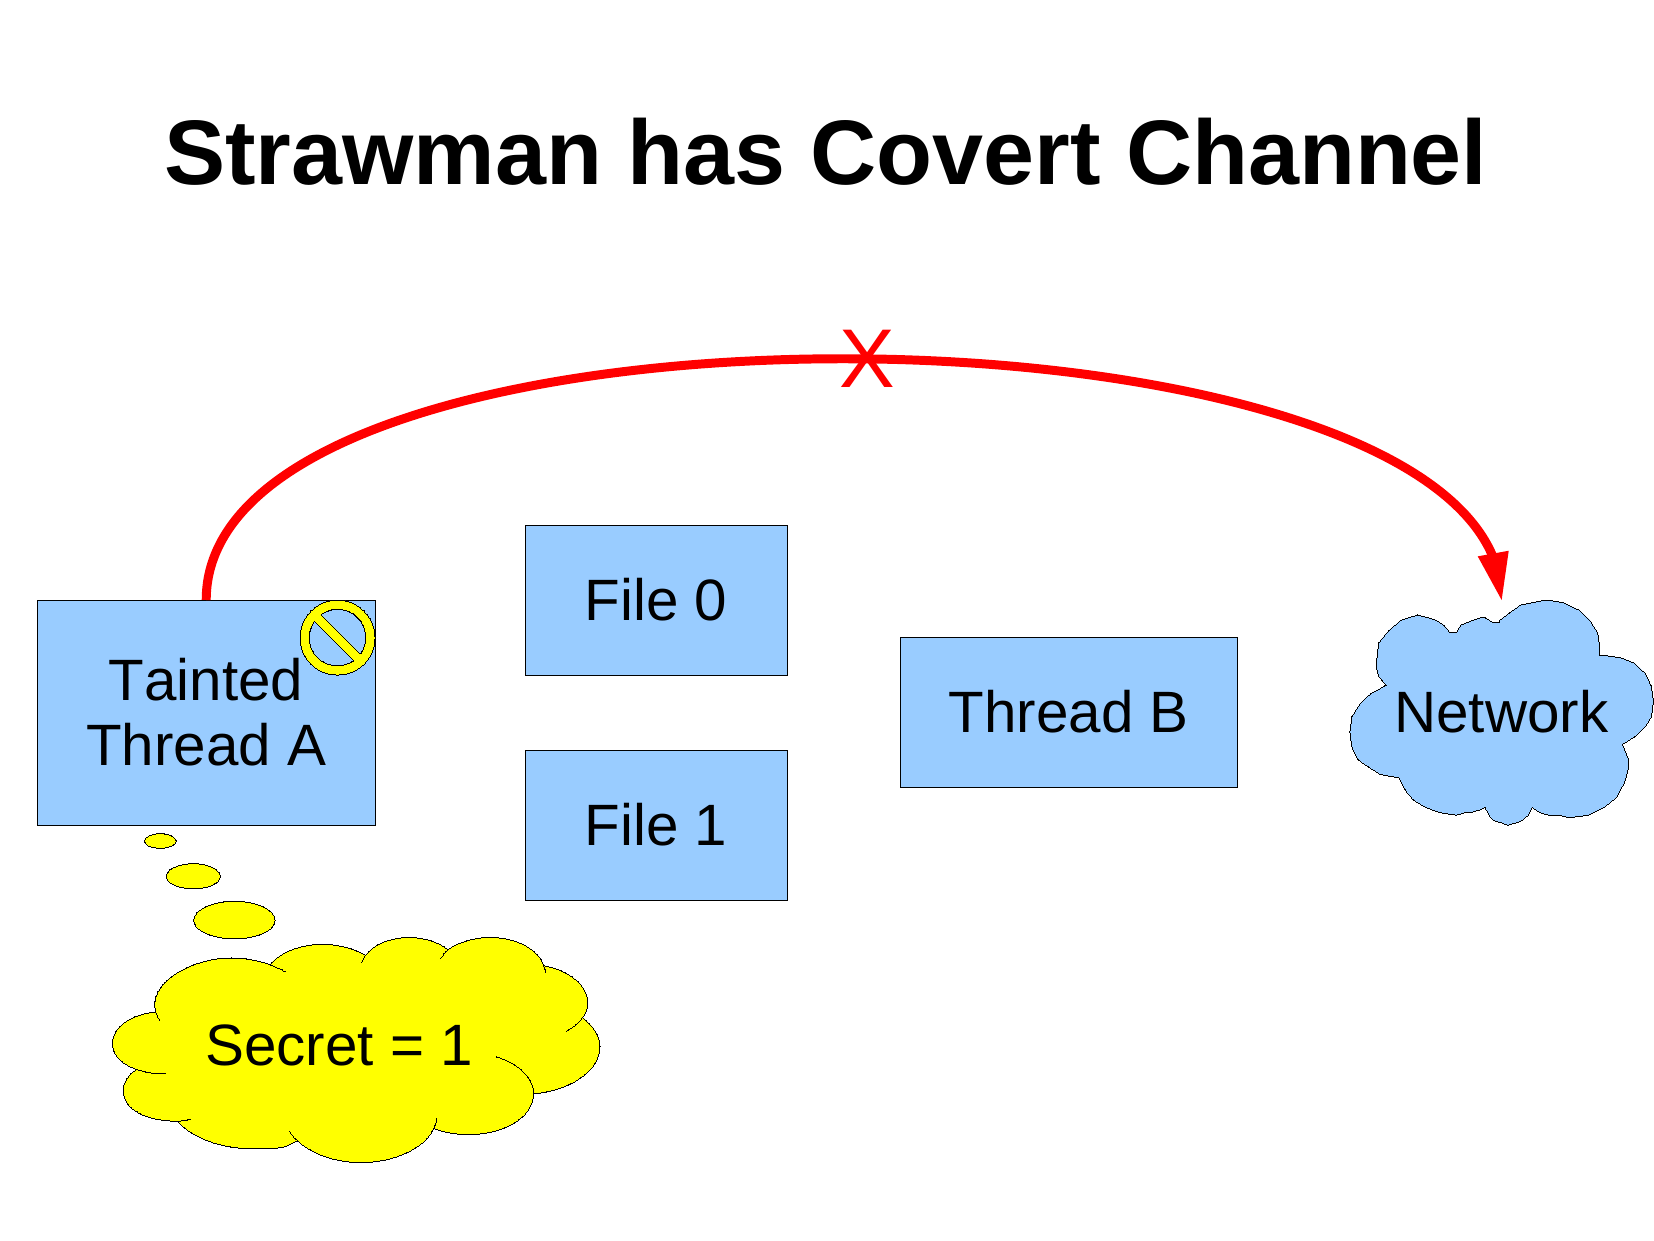

# Strawman has Covert Channel
X
File 0
Tainted
Thread A
Network
Thread B
File 1
Secret = 1